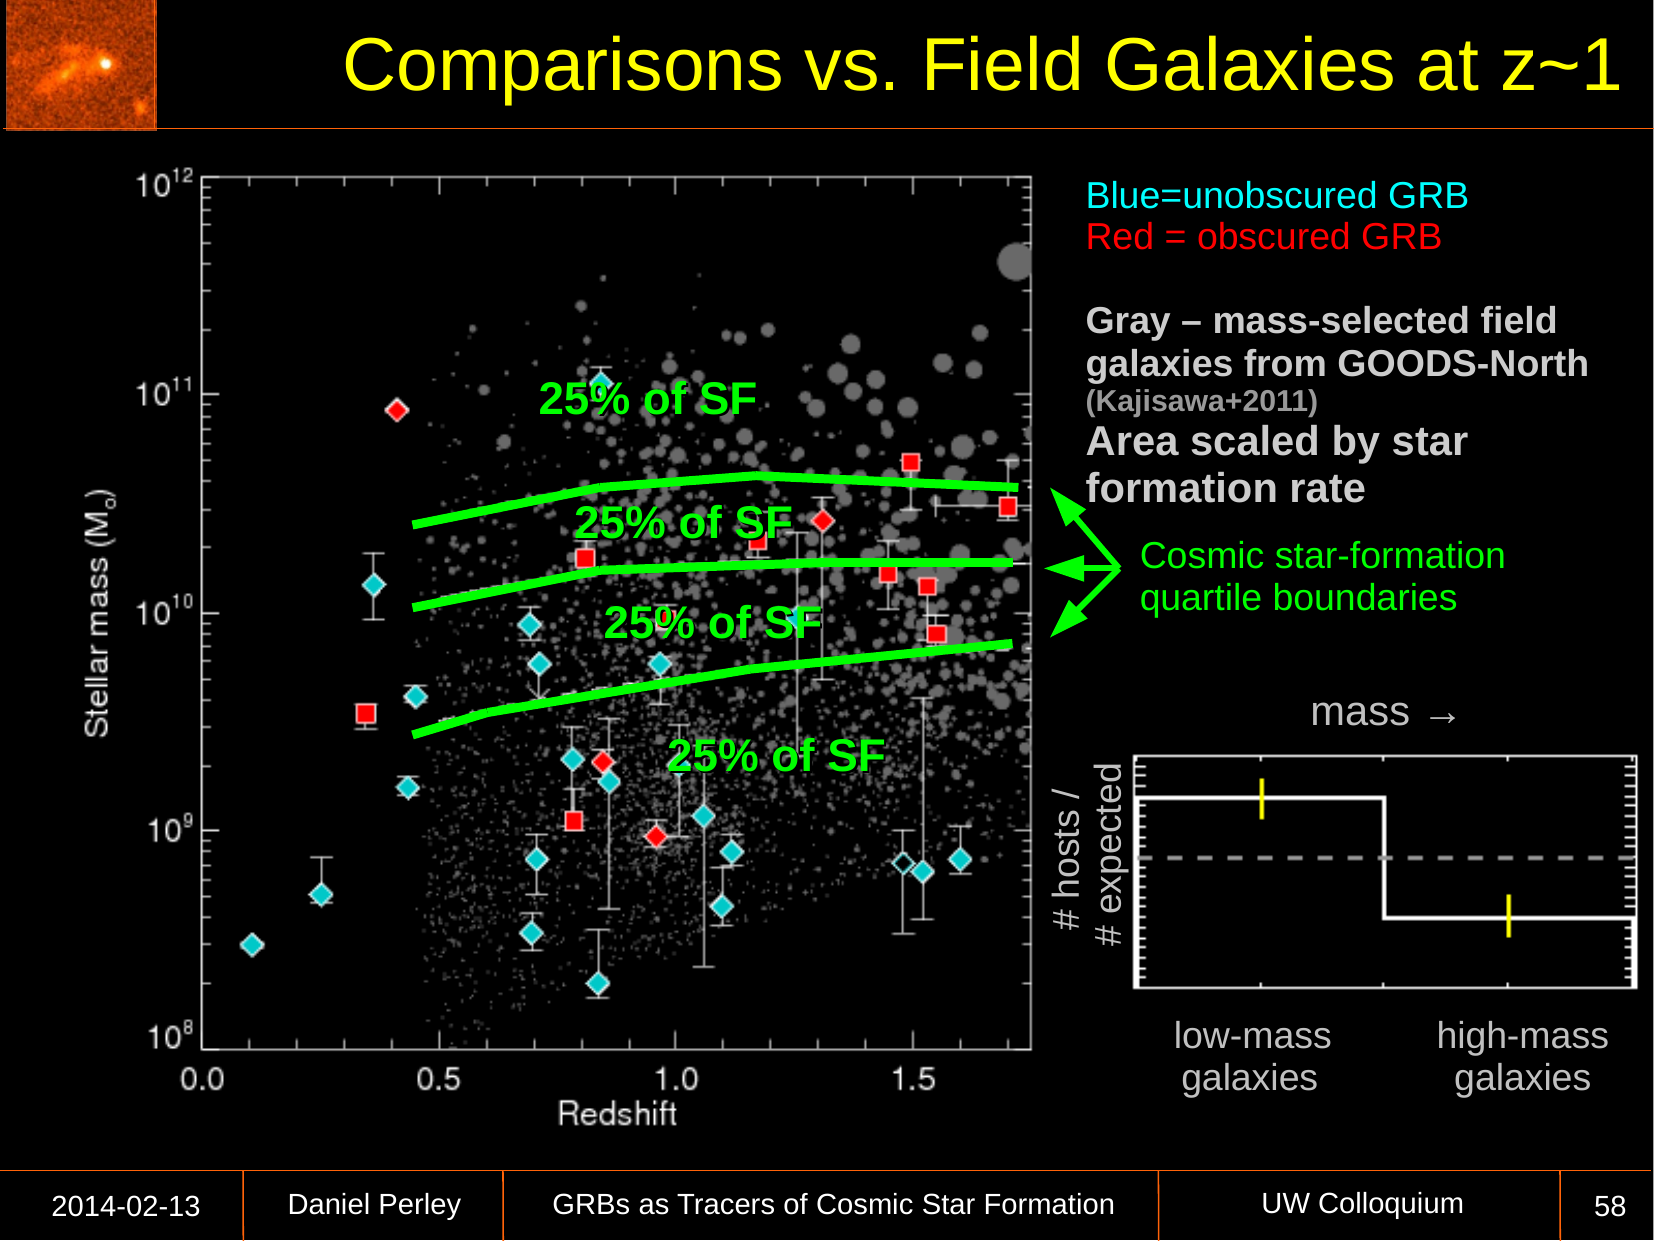

# Comparisons vs. Field Galaxies at z~1
Blue=unobscured GRB
Red = obscured GRB
Gray – mass-selected field galaxies from GOODS-North
(Kajisawa+2011)
Area scaled by star formation rate
25% of SF
25% of SF
Cosmic star-formation quartile boundaries
25% of SF
mass →
25% of SF
# hosts / # expected
 low-mass high-mass
galaxies galaxies
2014-02-13
58